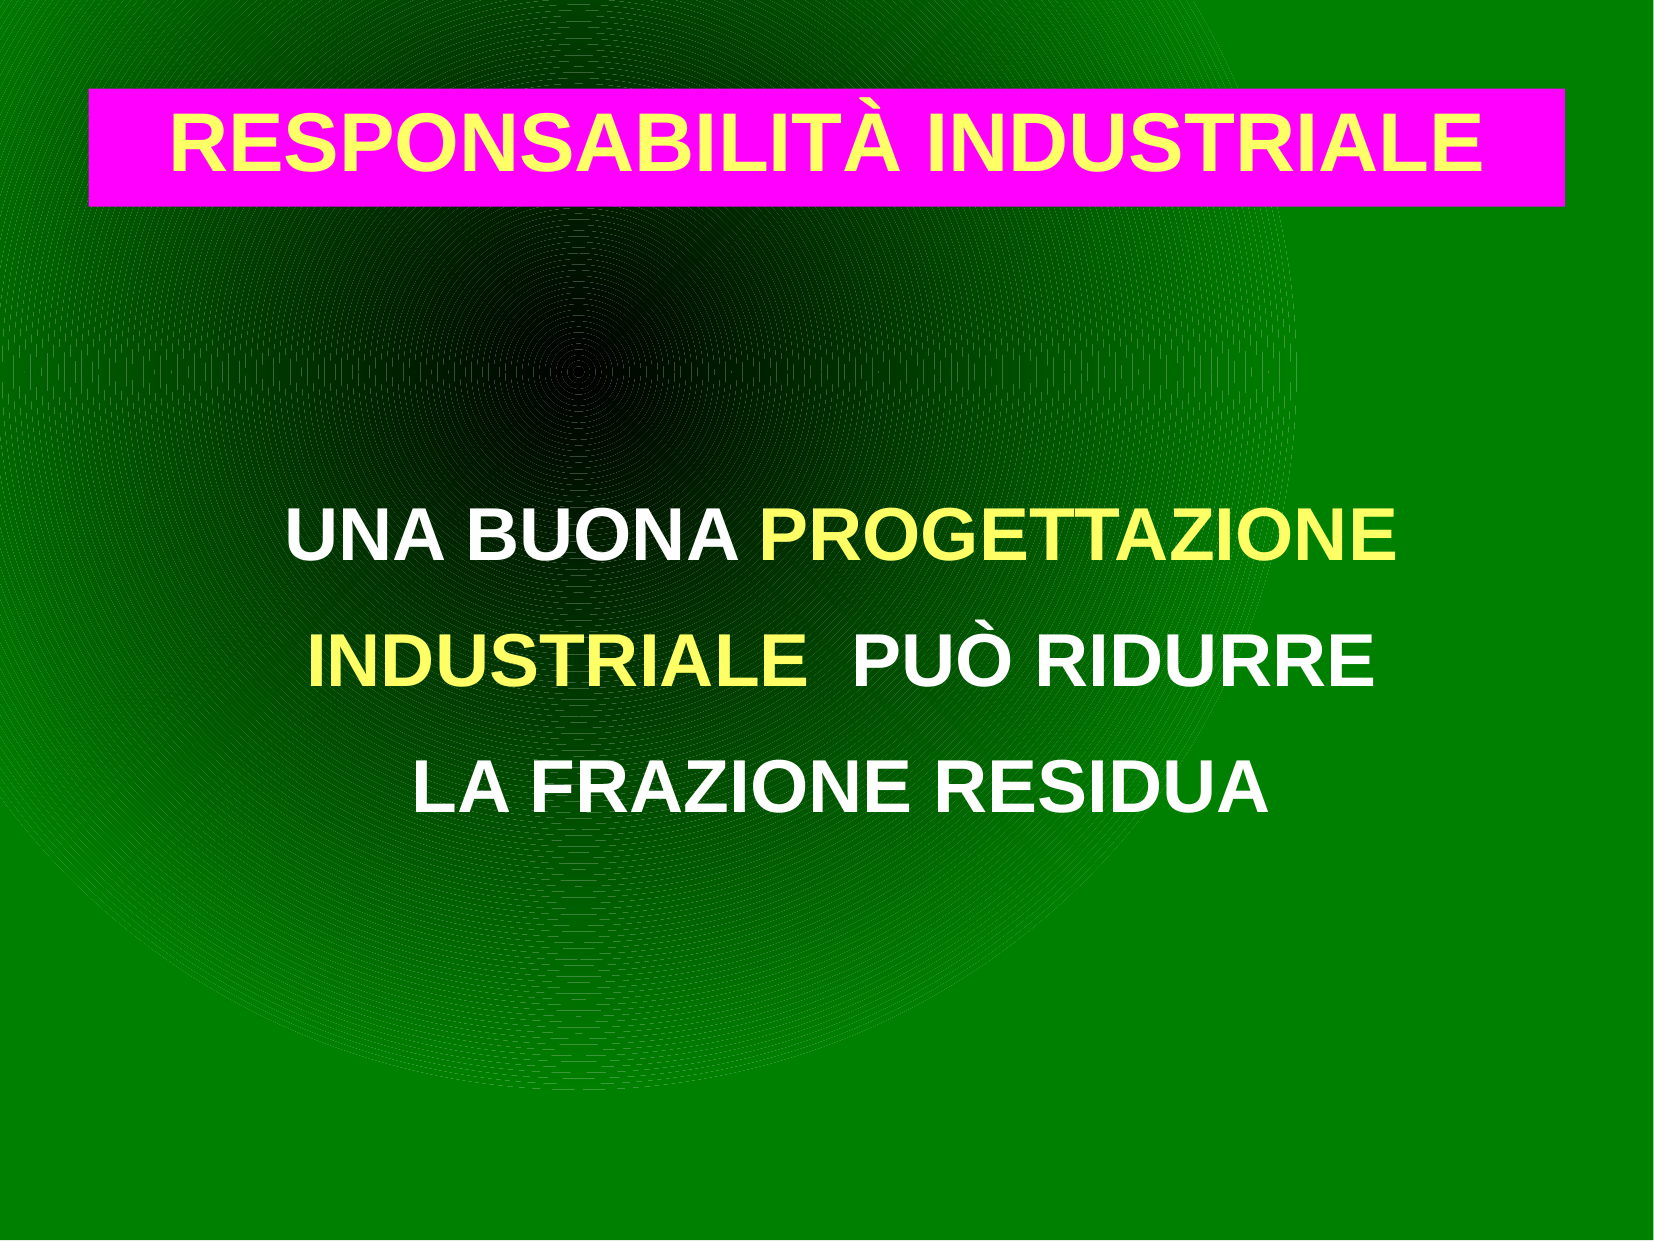

RESPONSABILITÀ INDUSTRIALE
UNA BUONA PROGETTAZIONE INDUSTRIALE PUÒ RIDURRE LA FRAZIONE RESIDUA